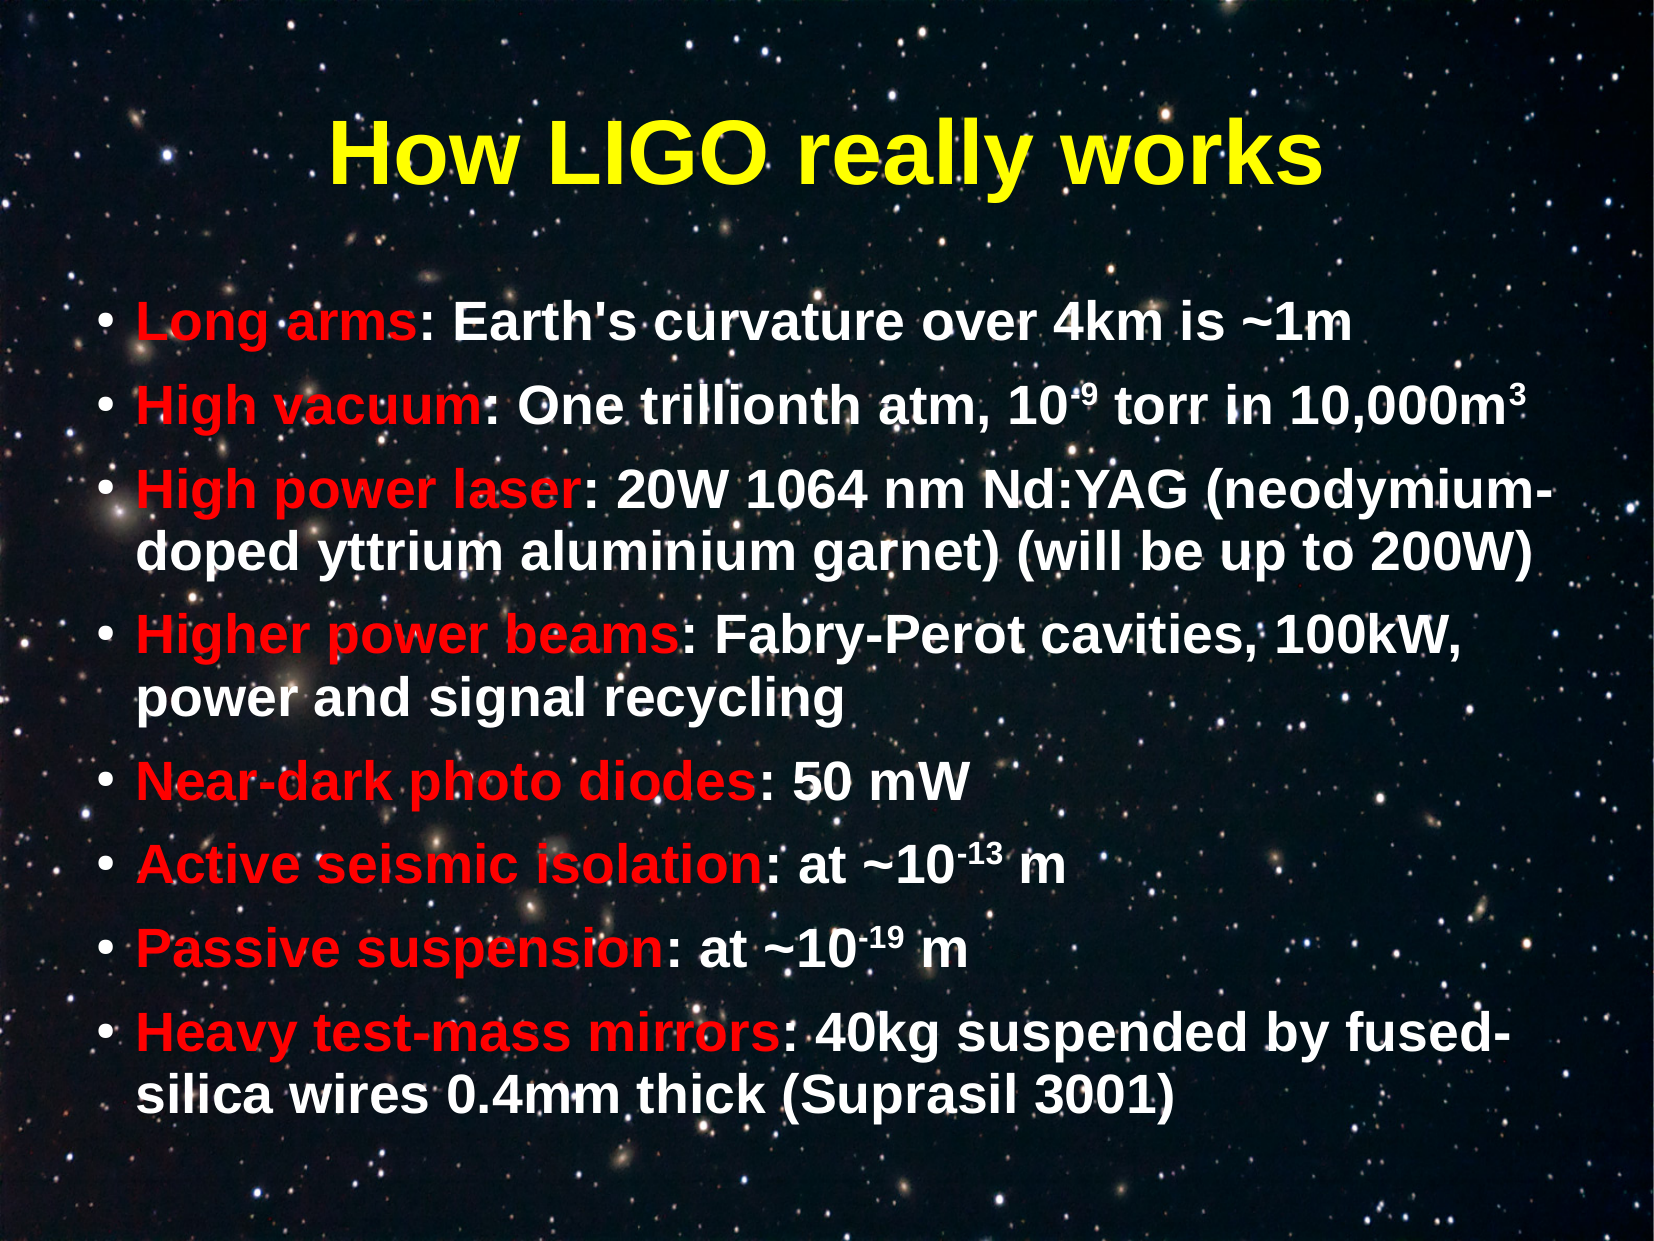

# How LIGO really works
Long arms: Earth's curvature over 4km is ~1m
High vacuum: One trillionth atm, 10-9 torr in 10,000m3
High power laser: 20W 1064 nm Nd:YAG (neodymium-doped yttrium aluminium garnet) (will be up to 200W)
Higher power beams: Fabry-Perot cavities, 100kW, power and signal recycling
Near-dark photo diodes: 50 mW
Active seismic isolation: at ~10-13 m
Passive suspension: at ~10-19 m
Heavy test-mass mirrors: 40kg suspended by fused-silica wires 0.4mm thick (Suprasil 3001)